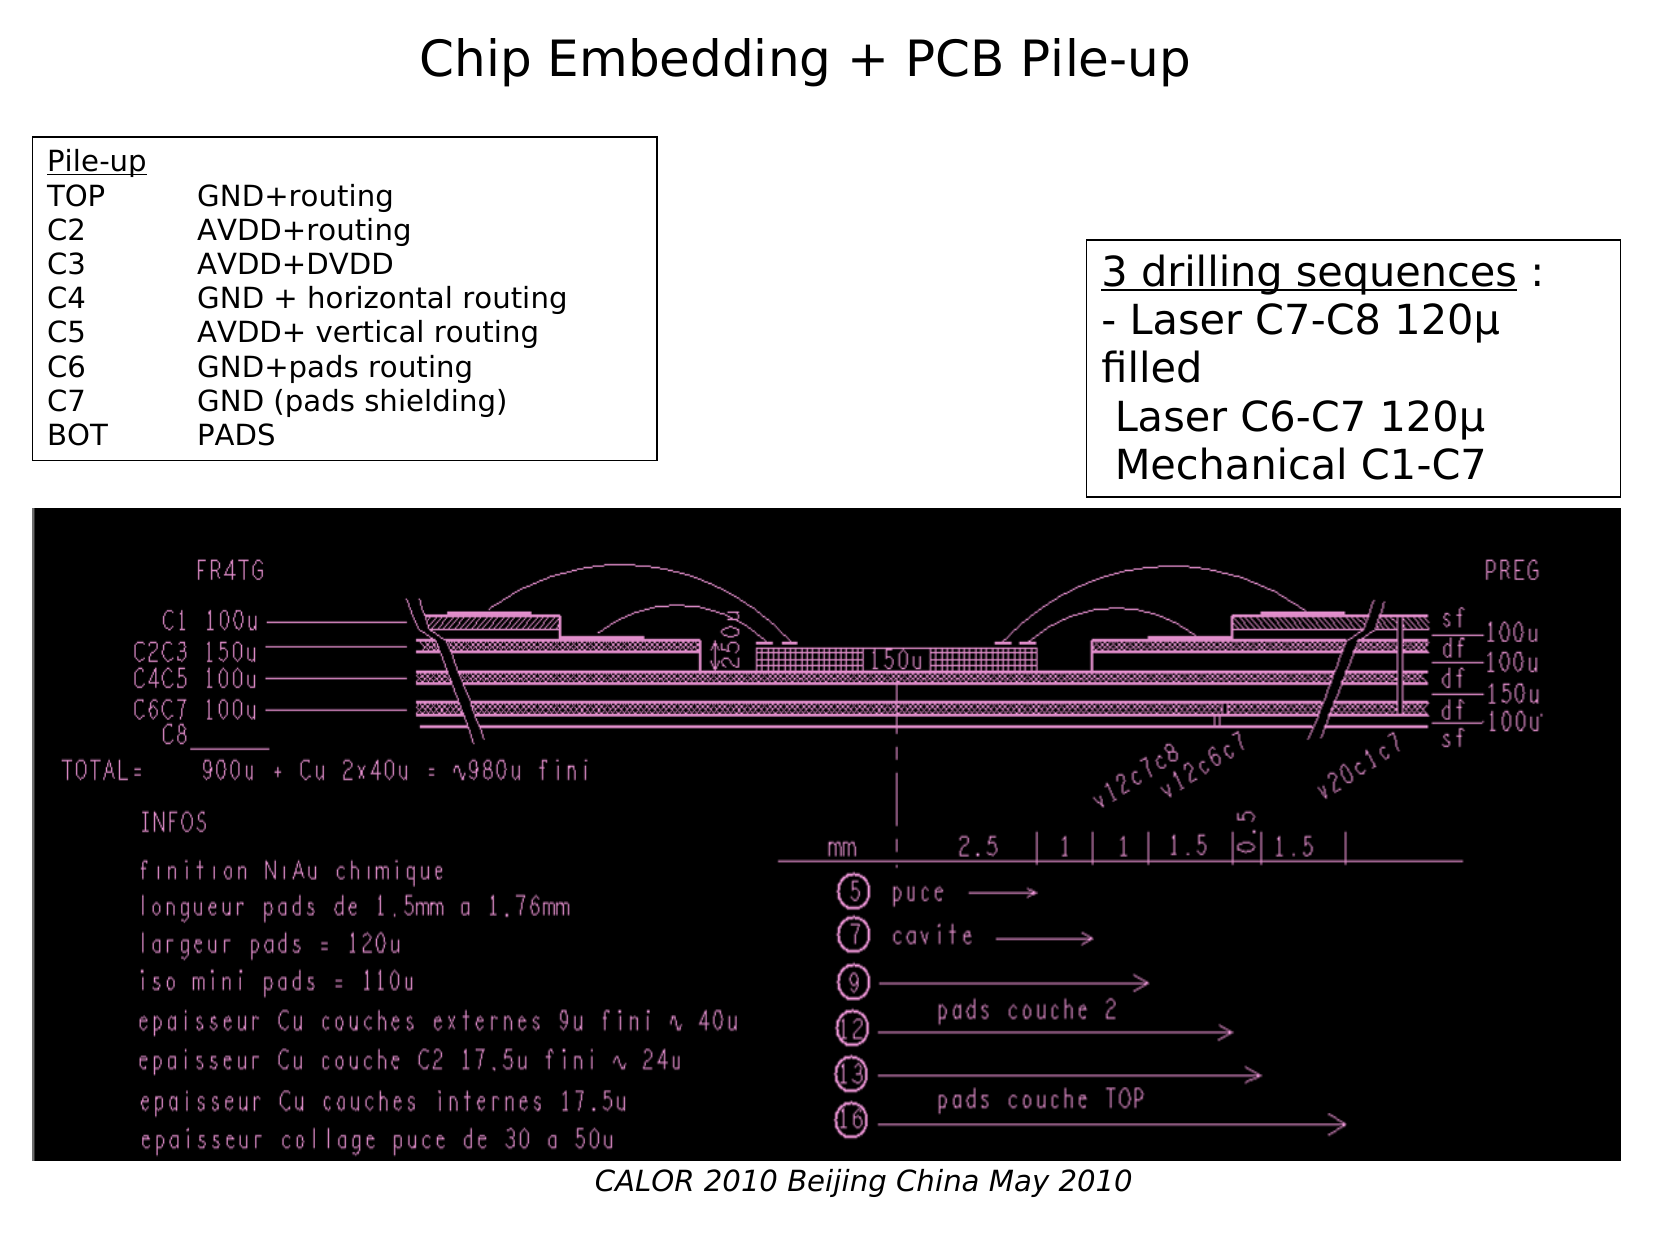

# Chip Embedding + PCB Pile-up
Pile-up
TOP	GND+routing
C2	AVDD+routing
C3	AVDD+DVDD
C4	GND + horizontal routing
C5	AVDD+ vertical routing
C6	GND+pads routing
C7	GND (pads shielding)
BOT	PADS
3 drilling sequences :
- Laser C7-C8 120µ filled
 Laser C6-C7 120µ
 Mechanical C1-C7
Comite d'evaluation
45